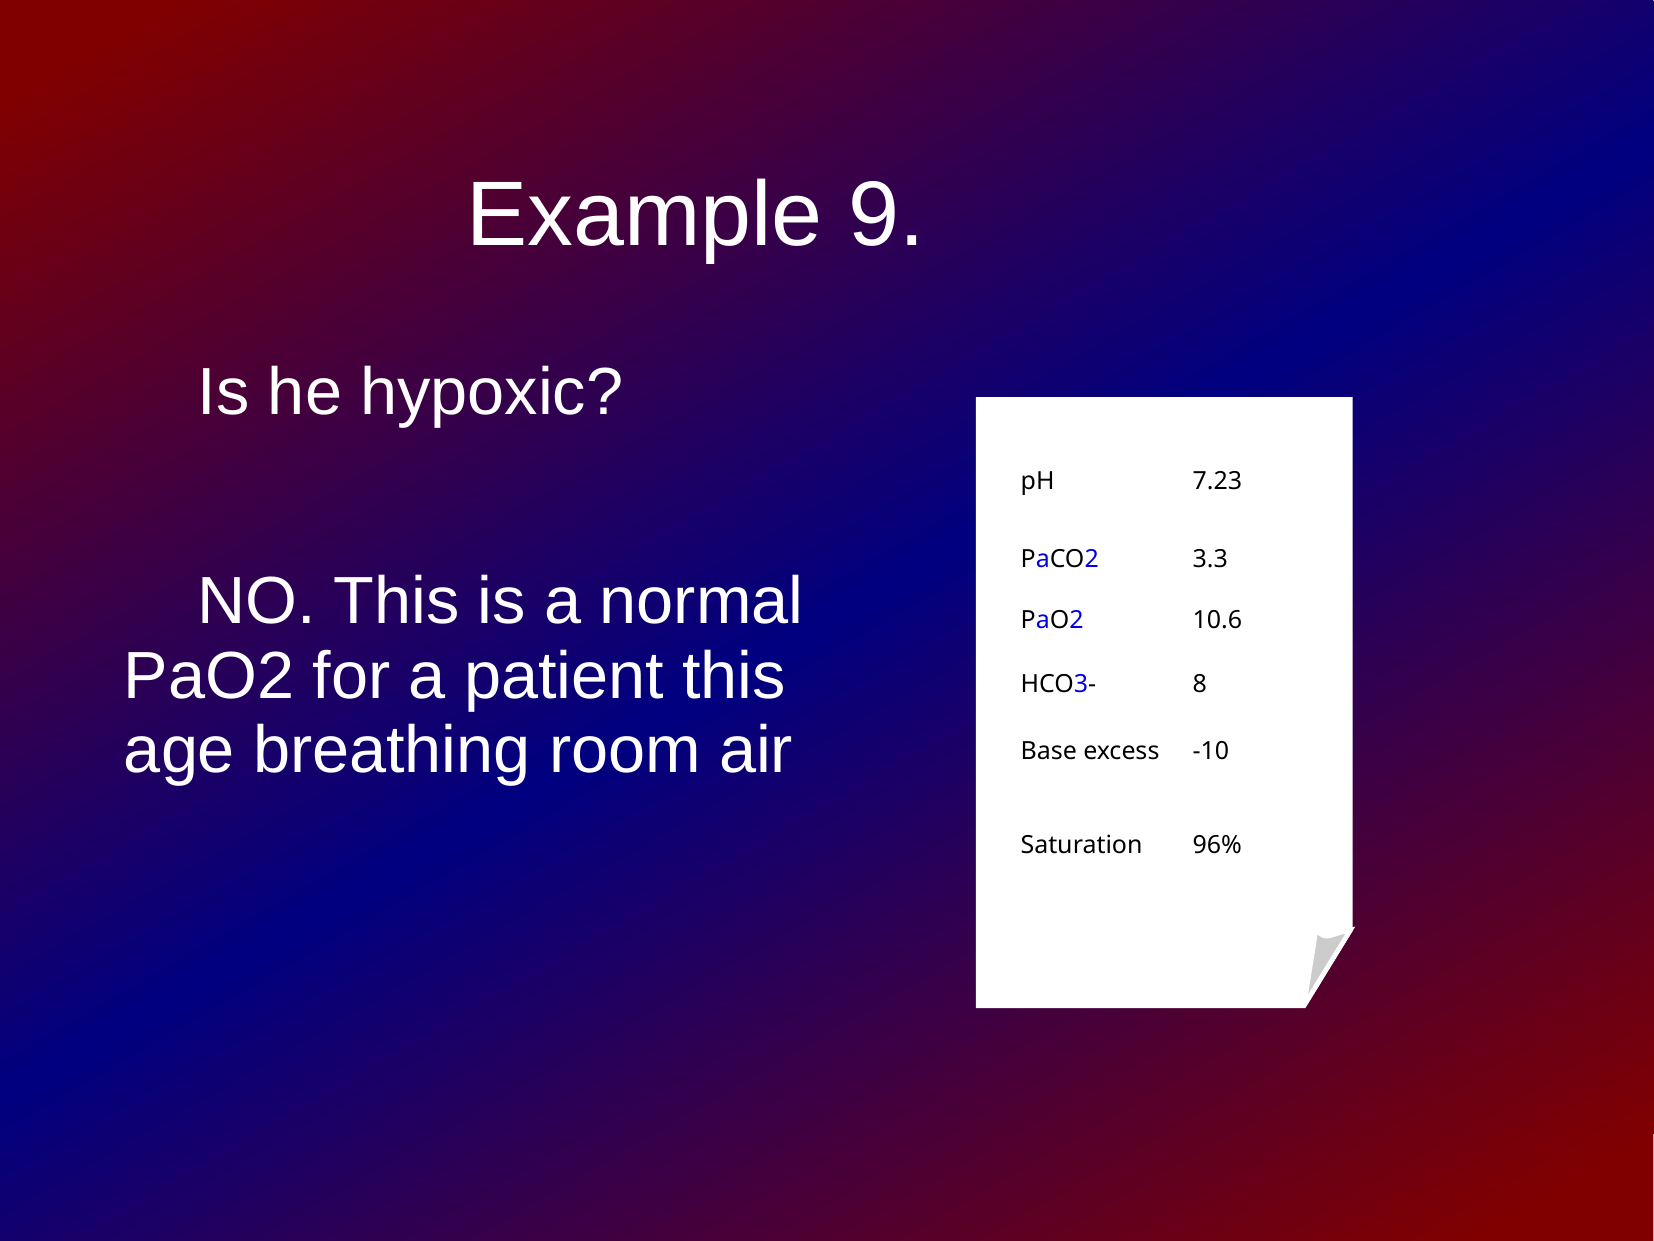

# Example 9.
	Is he hypoxic?
	NO. This is a normal PaO2 for a patient this age breathing room air
| pH | 7.5 |
| --- | --- |
| PaCO2 | 6.2 |
| PaO2 | 10.6 |
| HCO3- | 38 |
| Base excess | +8 |
| Saturation | 96% |
| pH | 7.23 |
| --- | --- |
| PaCO2 | 3.3 |
| PaO2 | 10.6 |
| HCO3- | 8 |
| Base excess | -10 |
| Saturation | 96% |